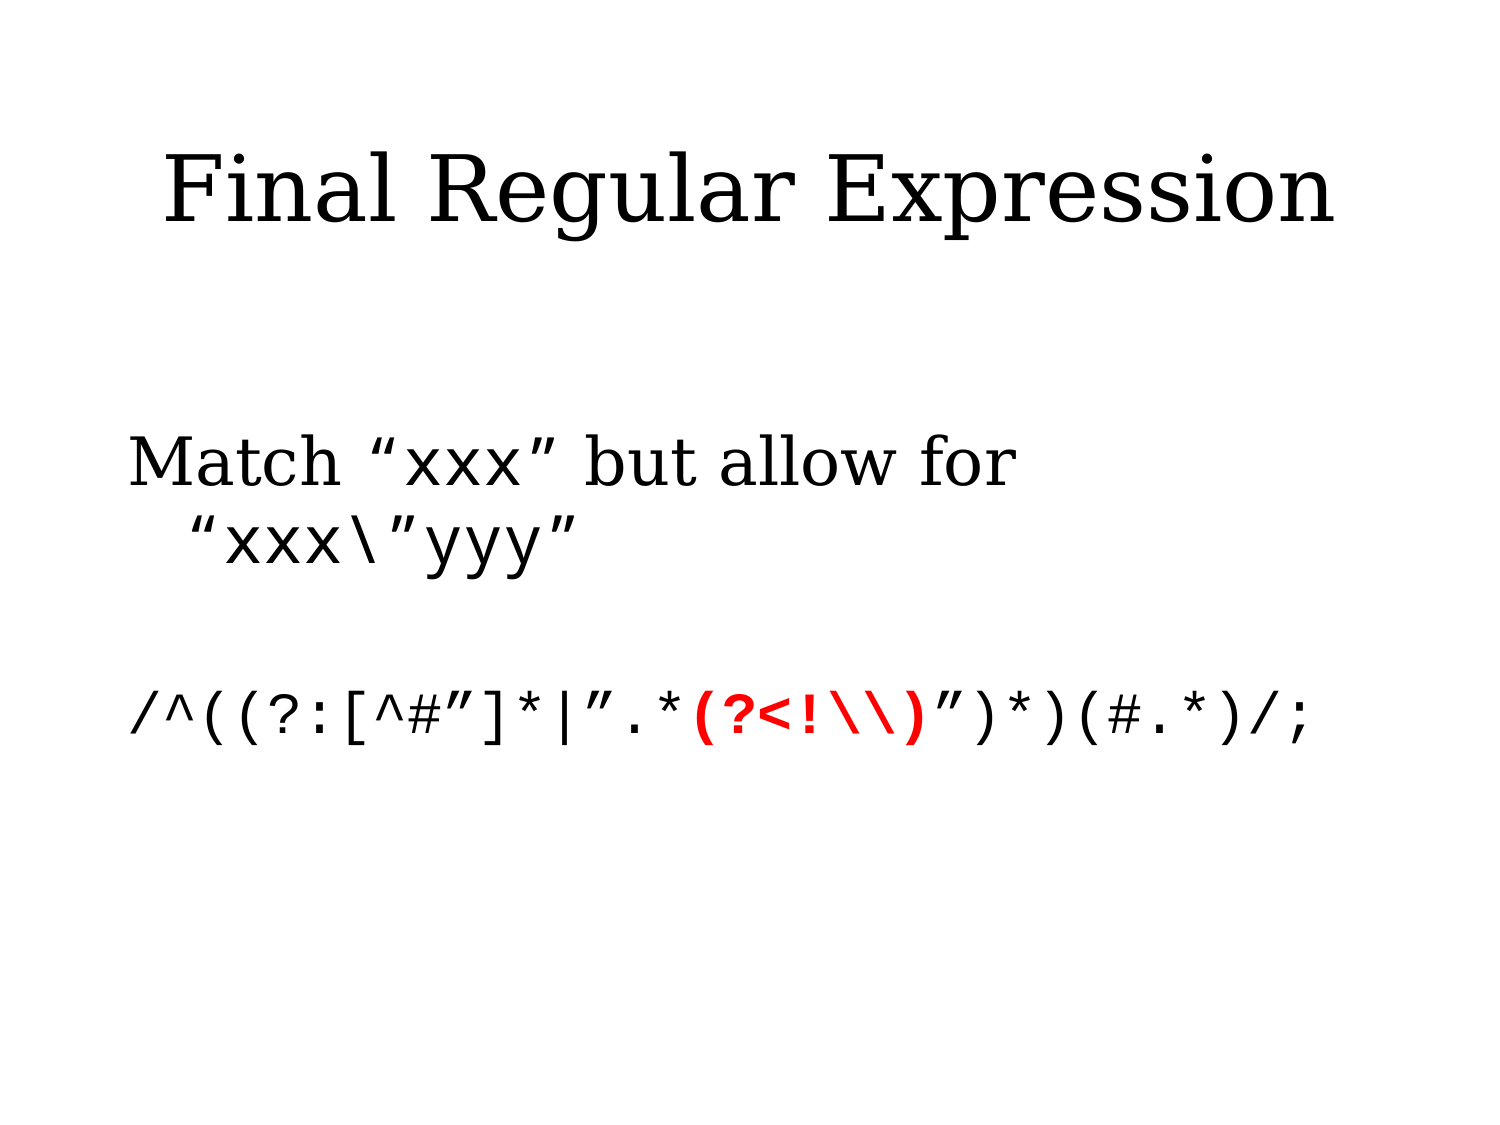

# Final Regular Expression
Match “xxx” but allow for “xxx\”yyy”
/^((?:[^#”]*|”.*(?<!\\)”)*)(#.*)/;